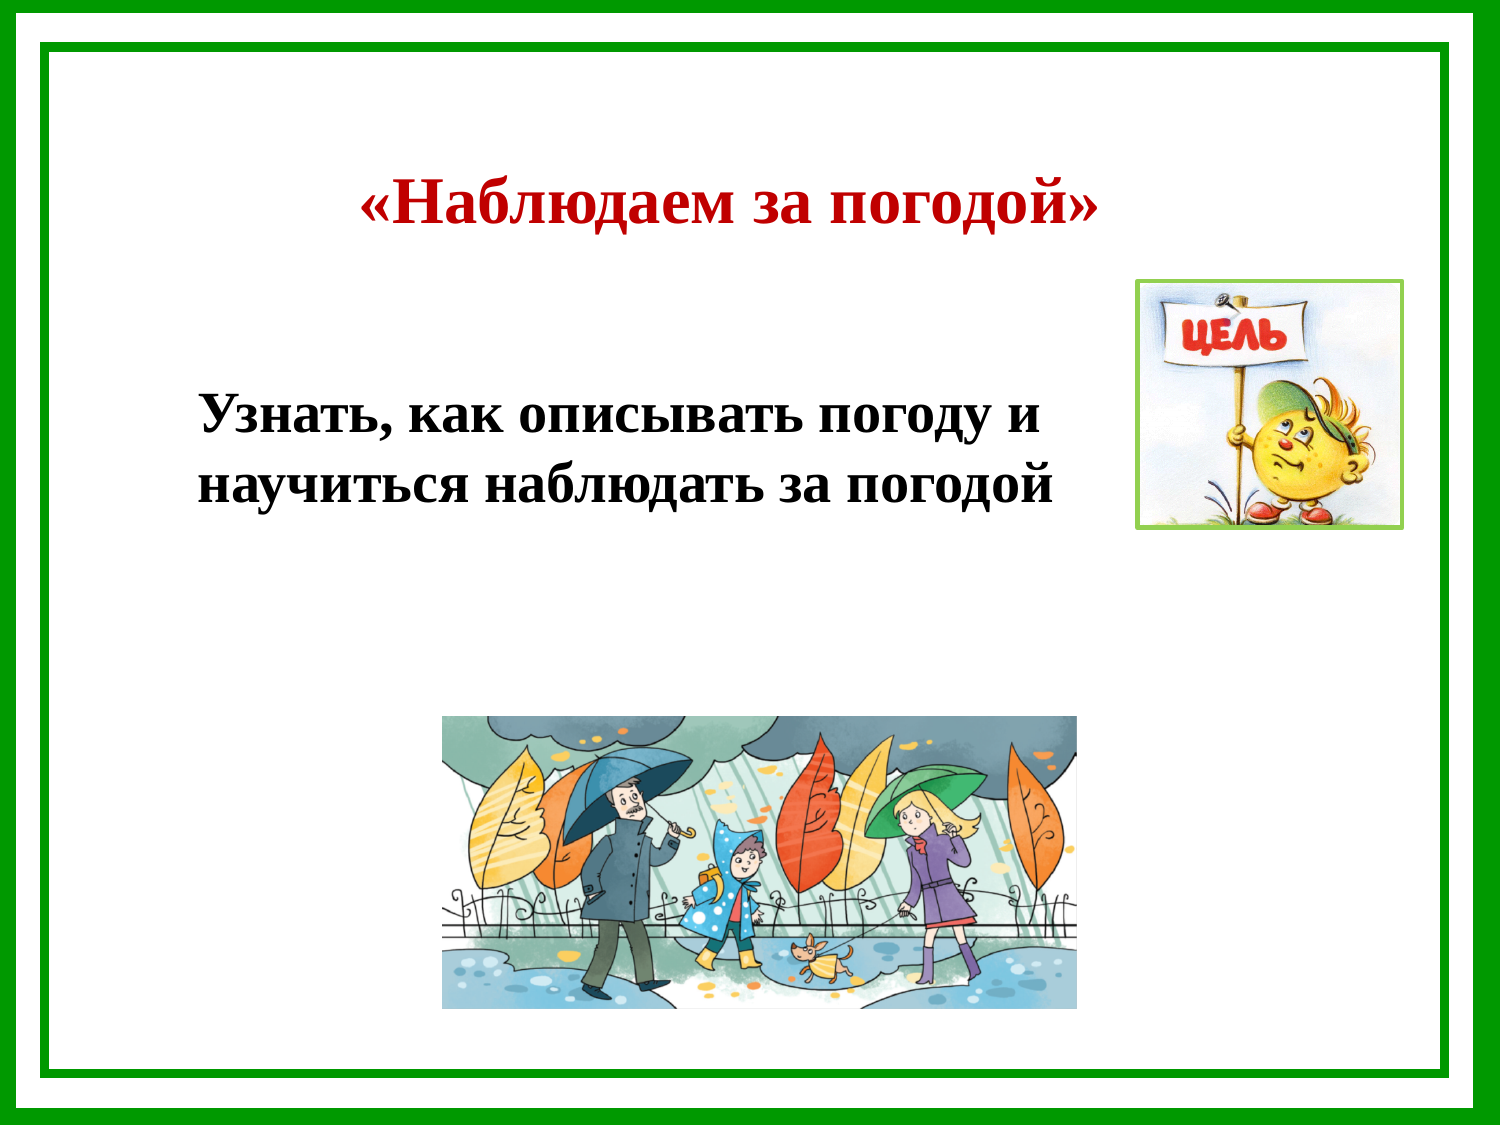

«Наблюдаем за погодой»
Узнать, как описывать погоду и научиться наблюдать за погодой